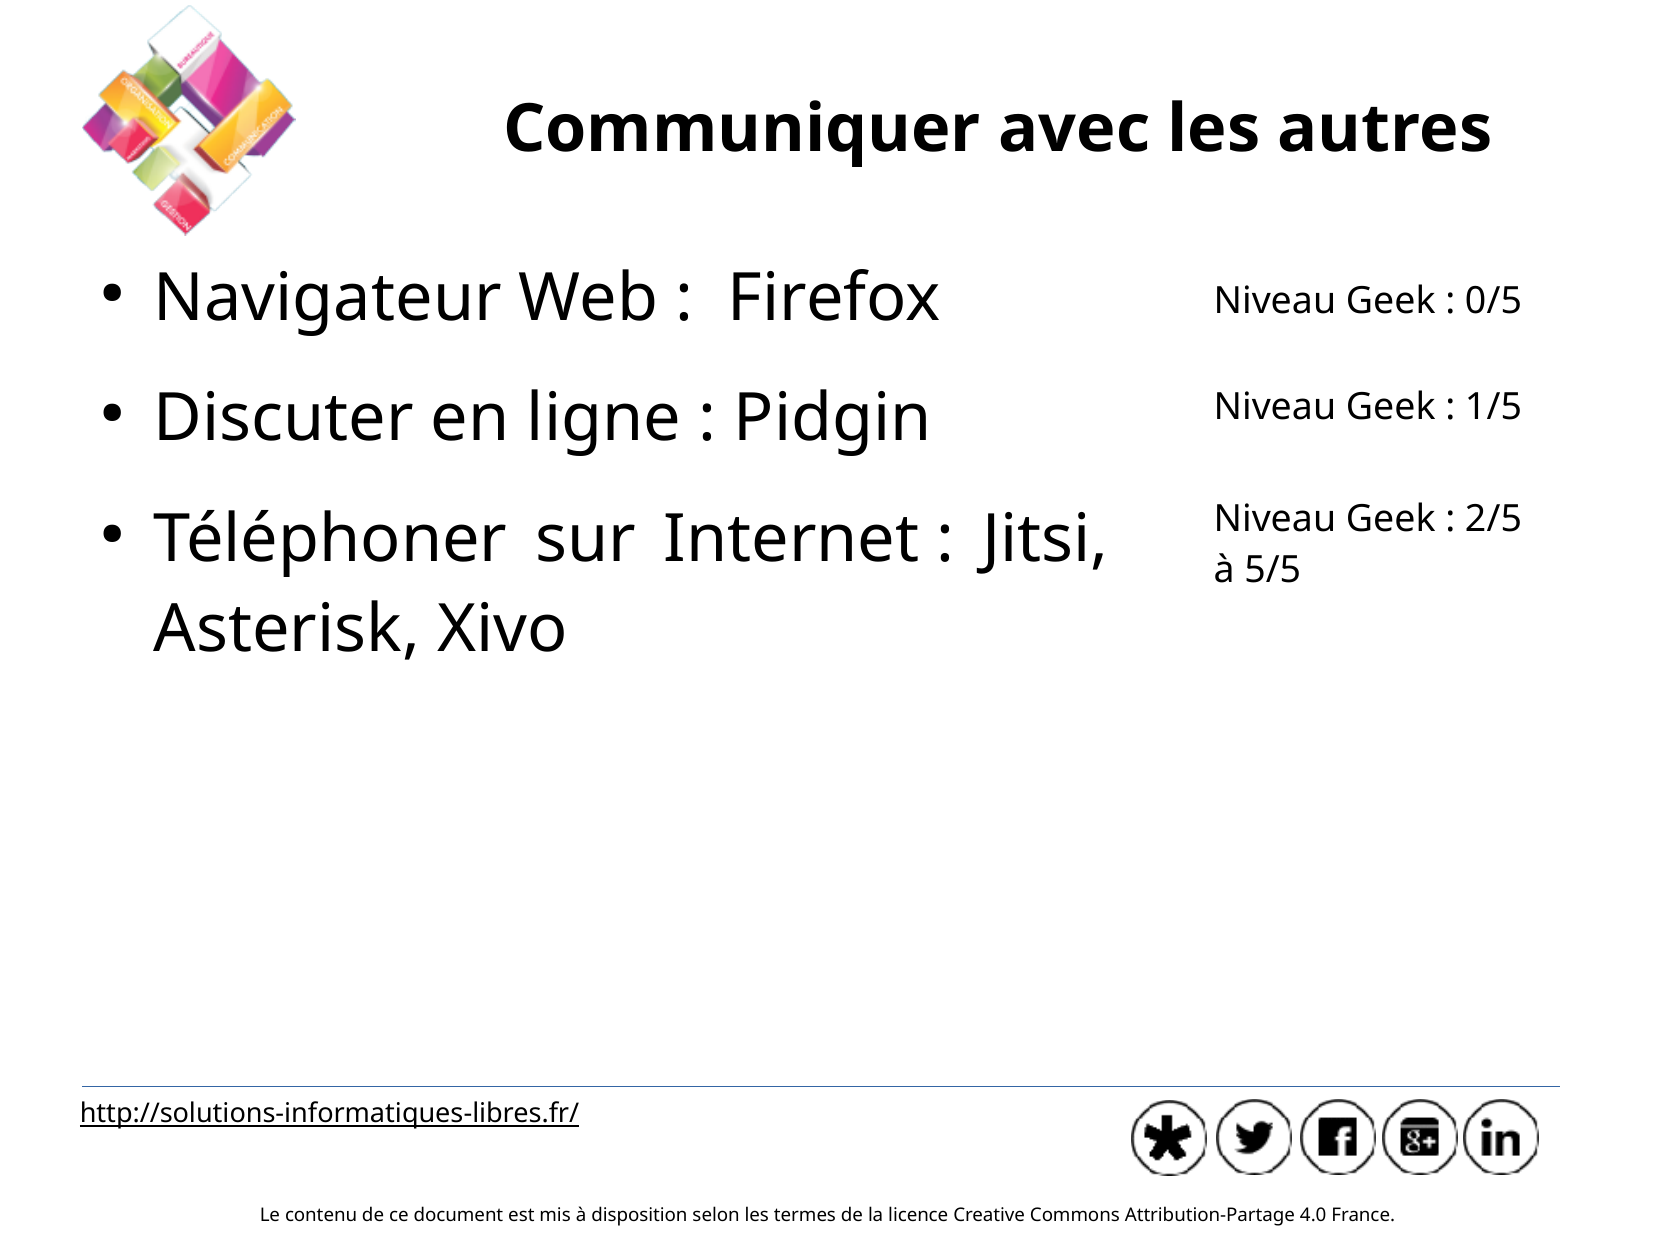

# Communiquer avec les autres
Navigateur Web : Firefox
Discuter en ligne : Pidgin
Téléphoner sur Internet : Jitsi, Asterisk, Xivo
Niveau Geek : 0/5
Niveau Geek : 1/5
Niveau Geek : 2/5 à 5/5